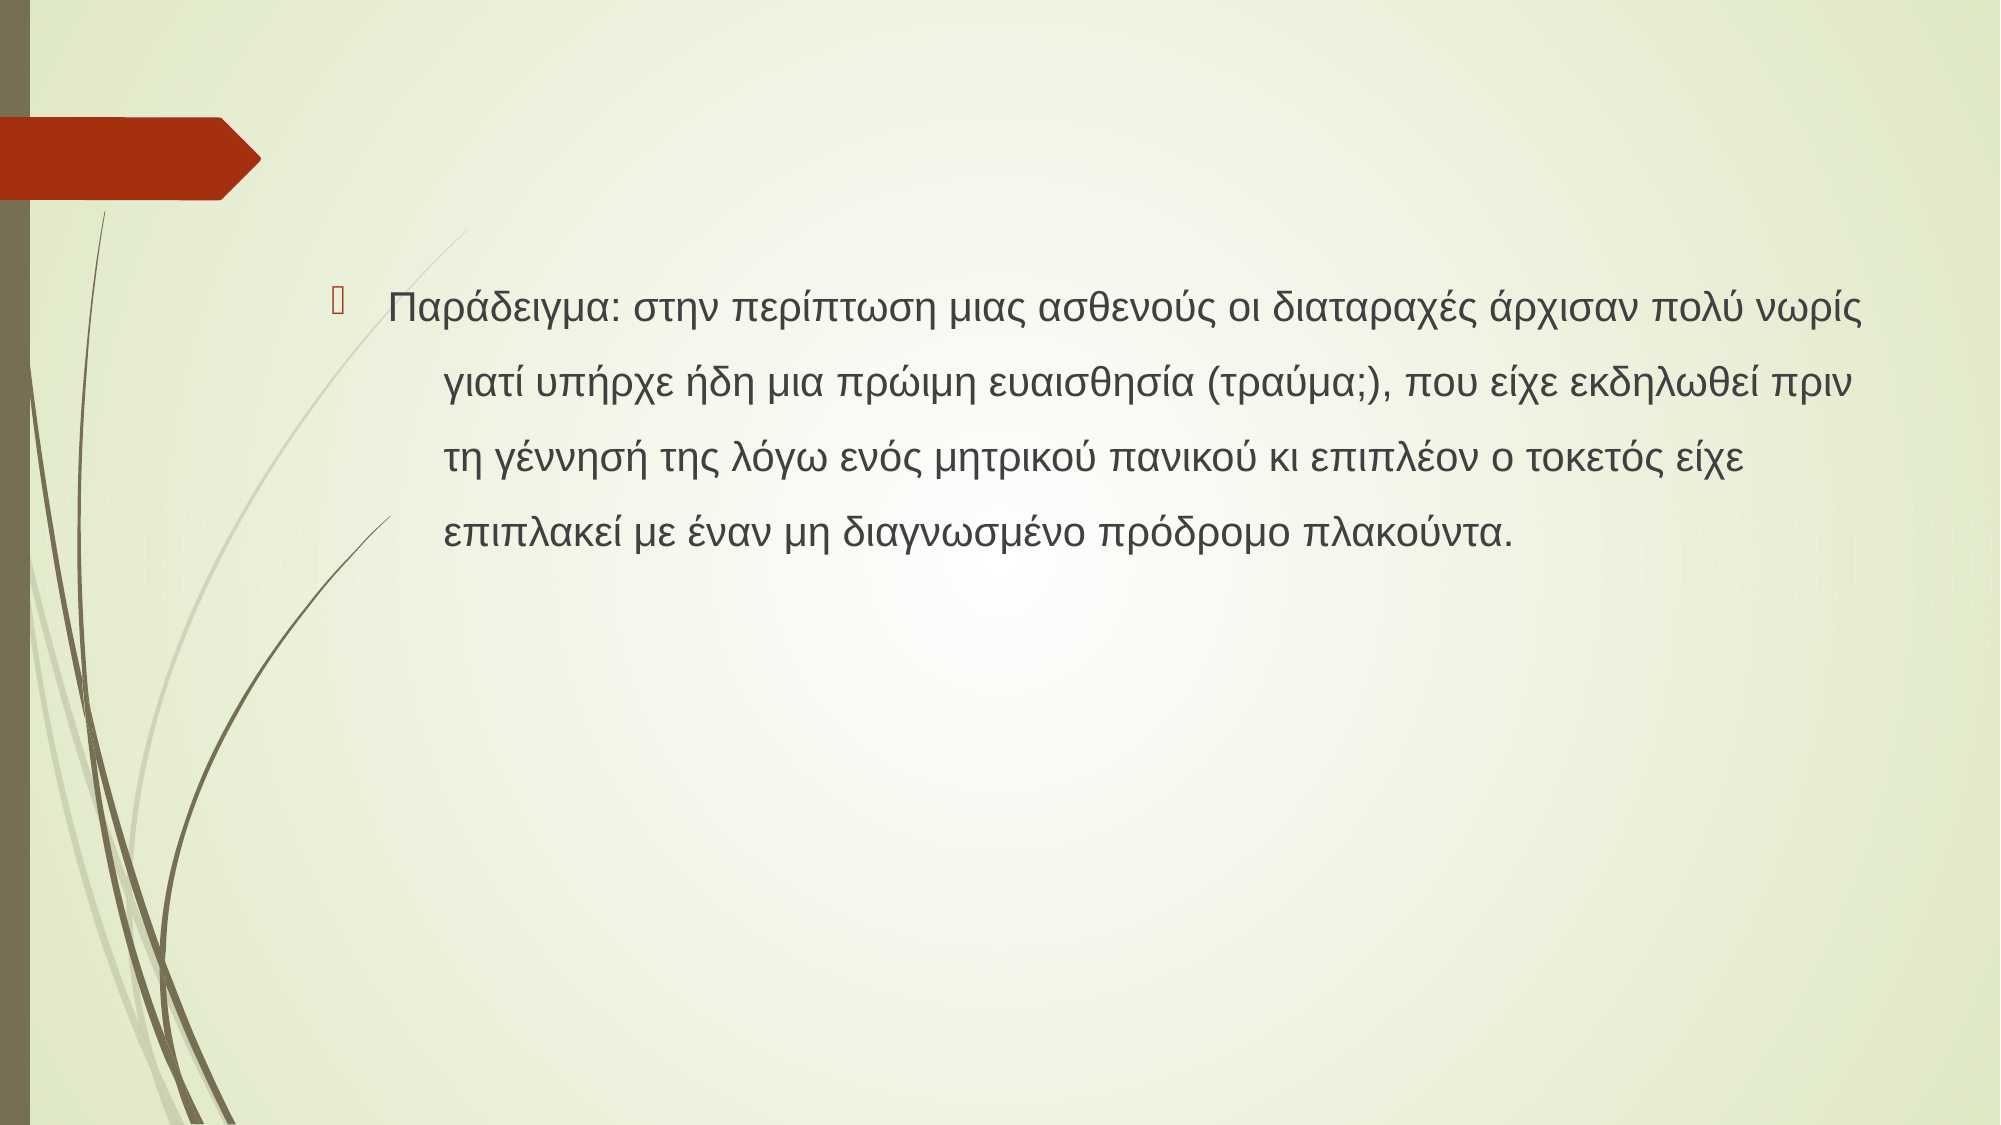

# Παράδειγμα: στην περίπτωση μιας ασθενούς οι διαταραχές άρχισαν πολύ νωρίς γιατί υπήρχε ήδη μια πρώιμη ευαισθησία (τραύμα;), που είχε εκδηλωθεί πριν τη γέννησή της λόγω ενός μητρικού πανικού κι επιπλέον ο τοκετός είχε επιπλακεί με έναν μη διαγνωσμένο πρόδρομο πλακούντα.